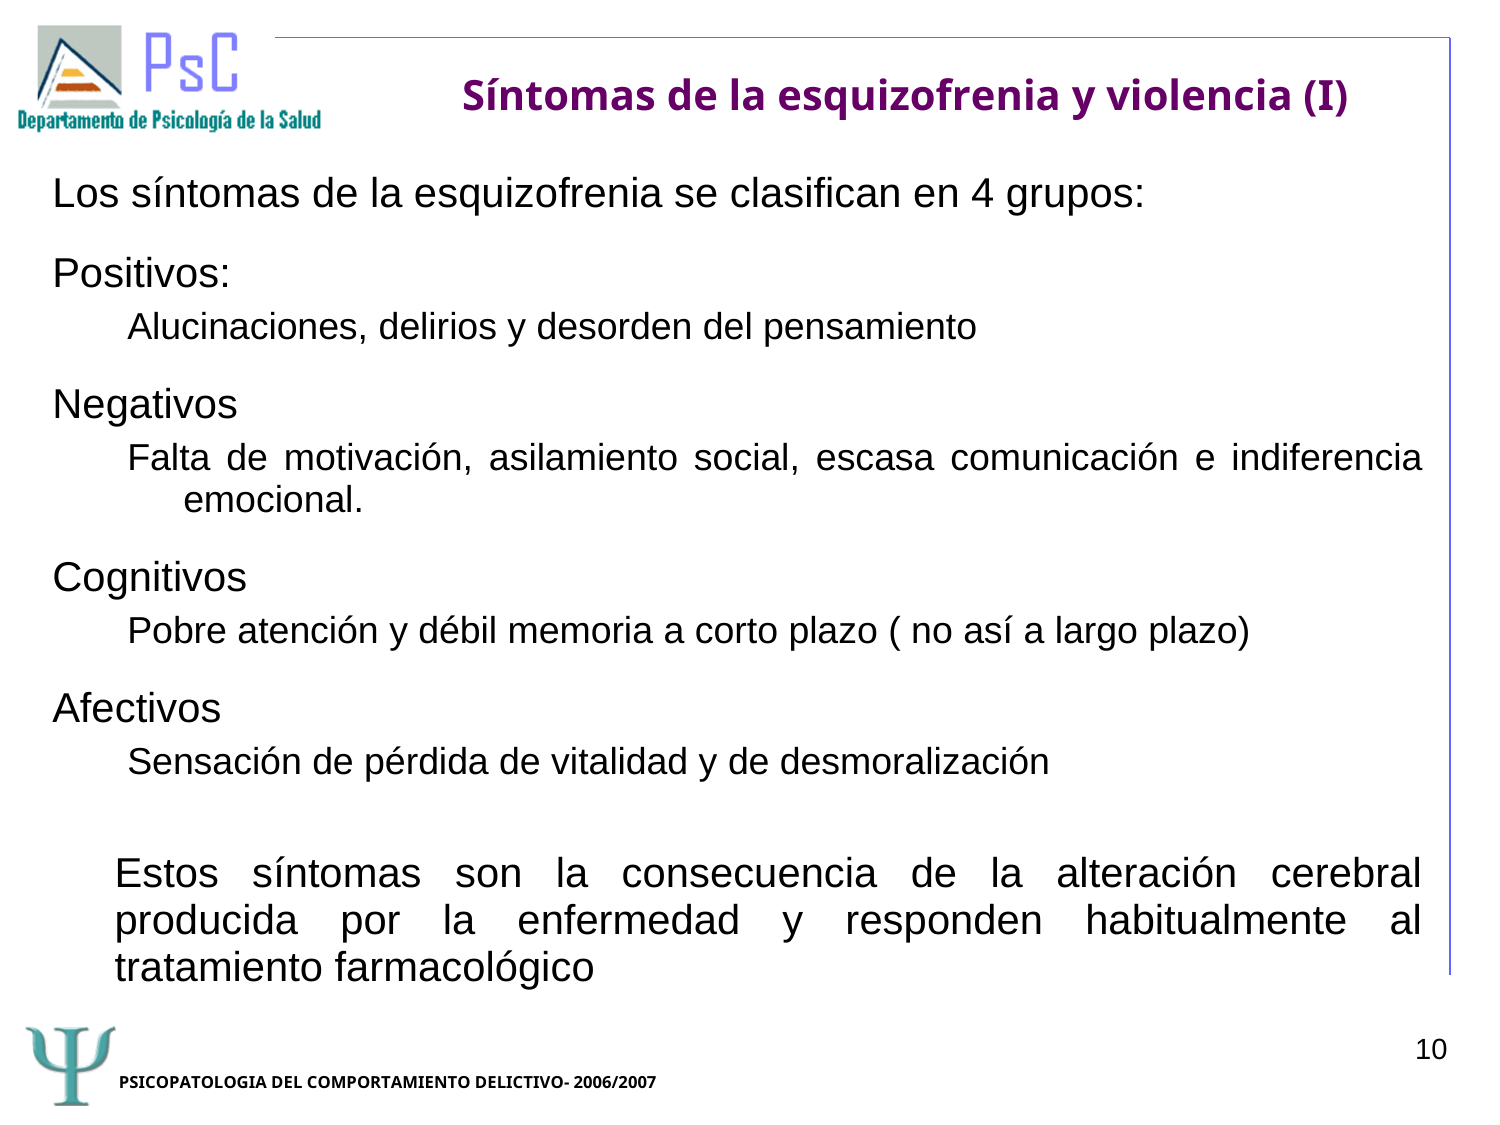

# Síntomas de la esquizofrenia y violencia (I)
Los síntomas de la esquizofrenia se clasifican en 4 grupos:
Positivos:
Alucinaciones, delirios y desorden del pensamiento
Negativos
Falta de motivación, asilamiento social, escasa comunicación e indiferencia emocional.
Cognitivos
Pobre atención y débil memoria a corto plazo ( no así a largo plazo)
Afectivos
Sensación de pérdida de vitalidad y de desmoralización
	Estos síntomas son la consecuencia de la alteración cerebral producida por la enfermedad y responden habitualmente al tratamiento farmacológico
10